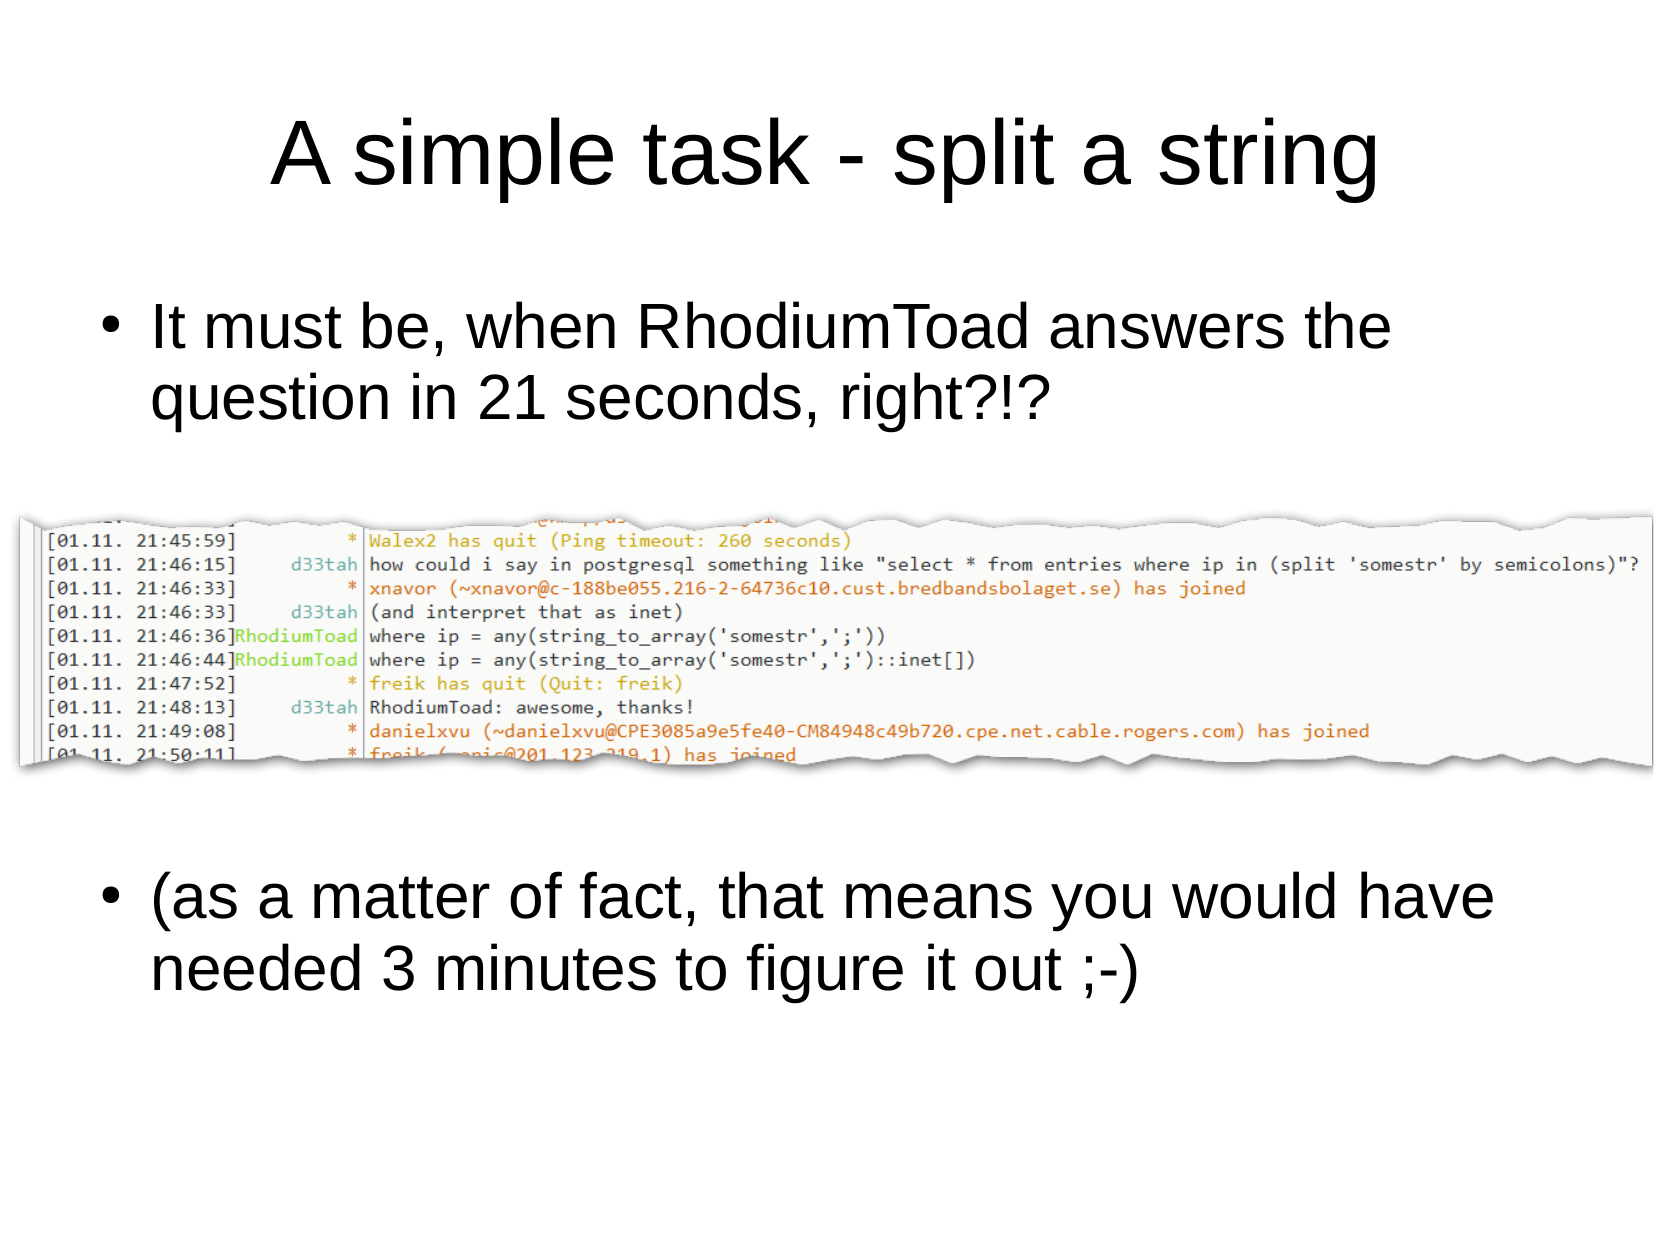

# A simple task - split a string
It must be, when RhodiumToad answers the question in 21 seconds, right?!?
(as a matter of fact, that means you would have needed 3 minutes to figure it out ;-)